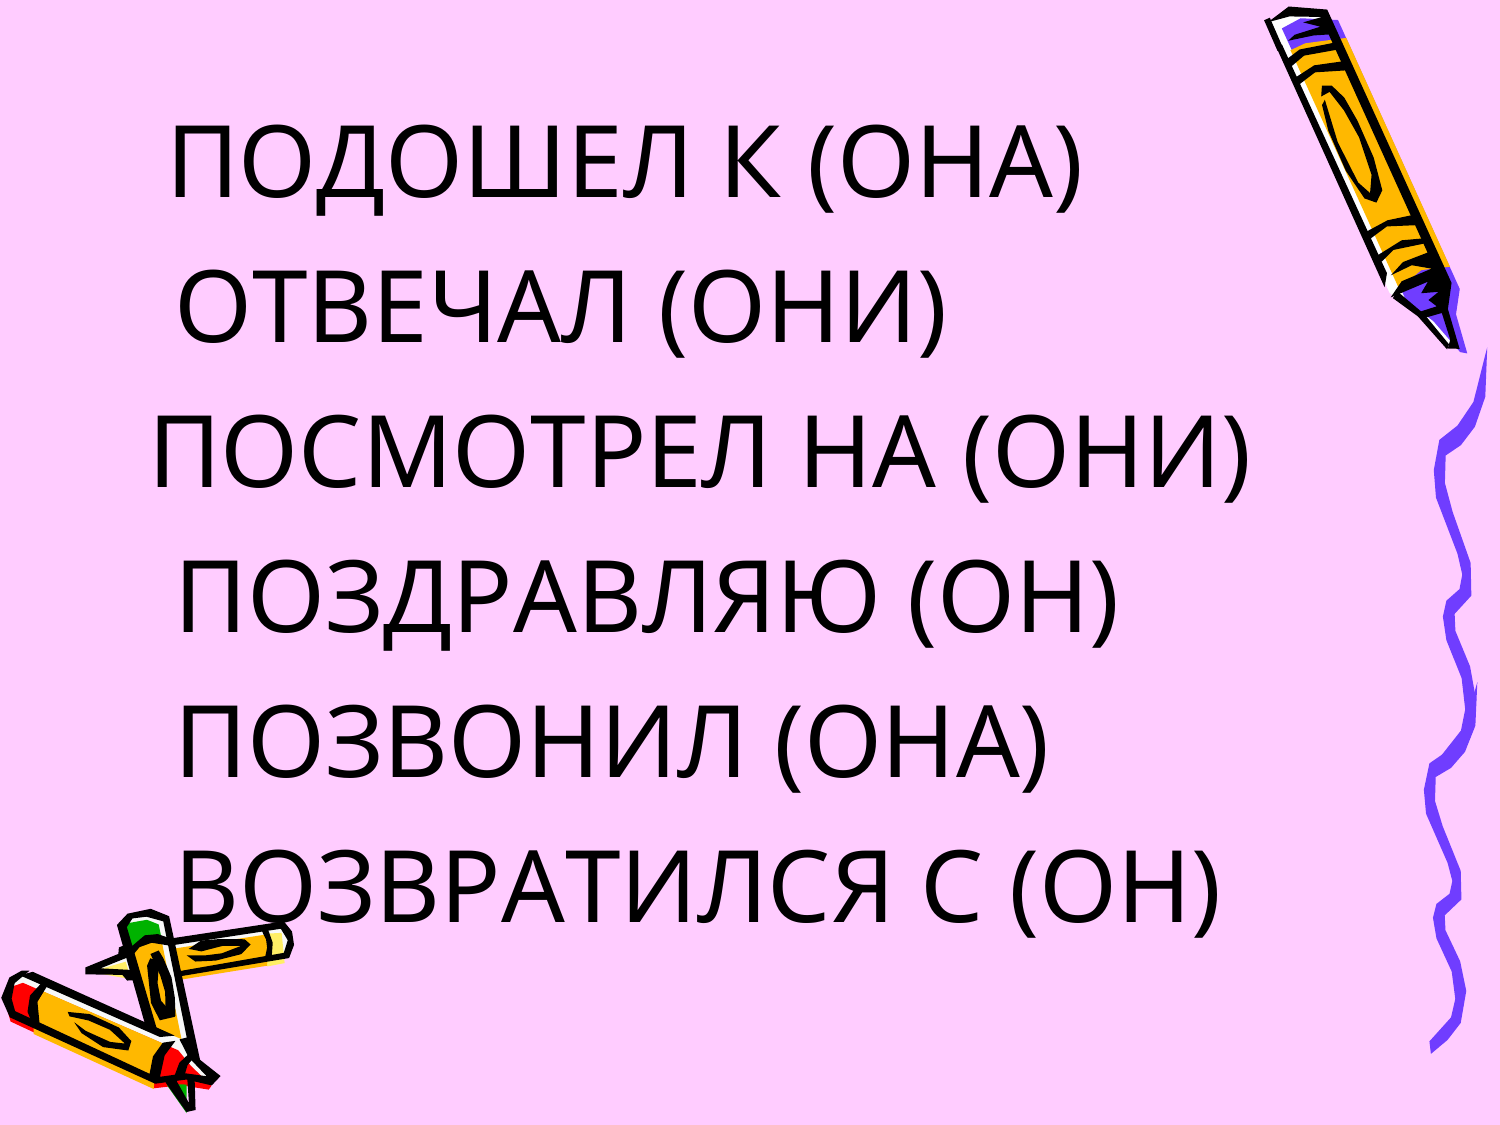

#
 ПОДОШЕЛ К (ОНА)
 ОТВЕЧАЛ (ОНИ)
 ПОСМОТРЕЛ НА (ОНИ)
 ПОЗДРАВЛЯЮ (ОН)
 ПОЗВОНИЛ (ОНА)
 ВОЗВРАТИЛСЯ С (ОН)